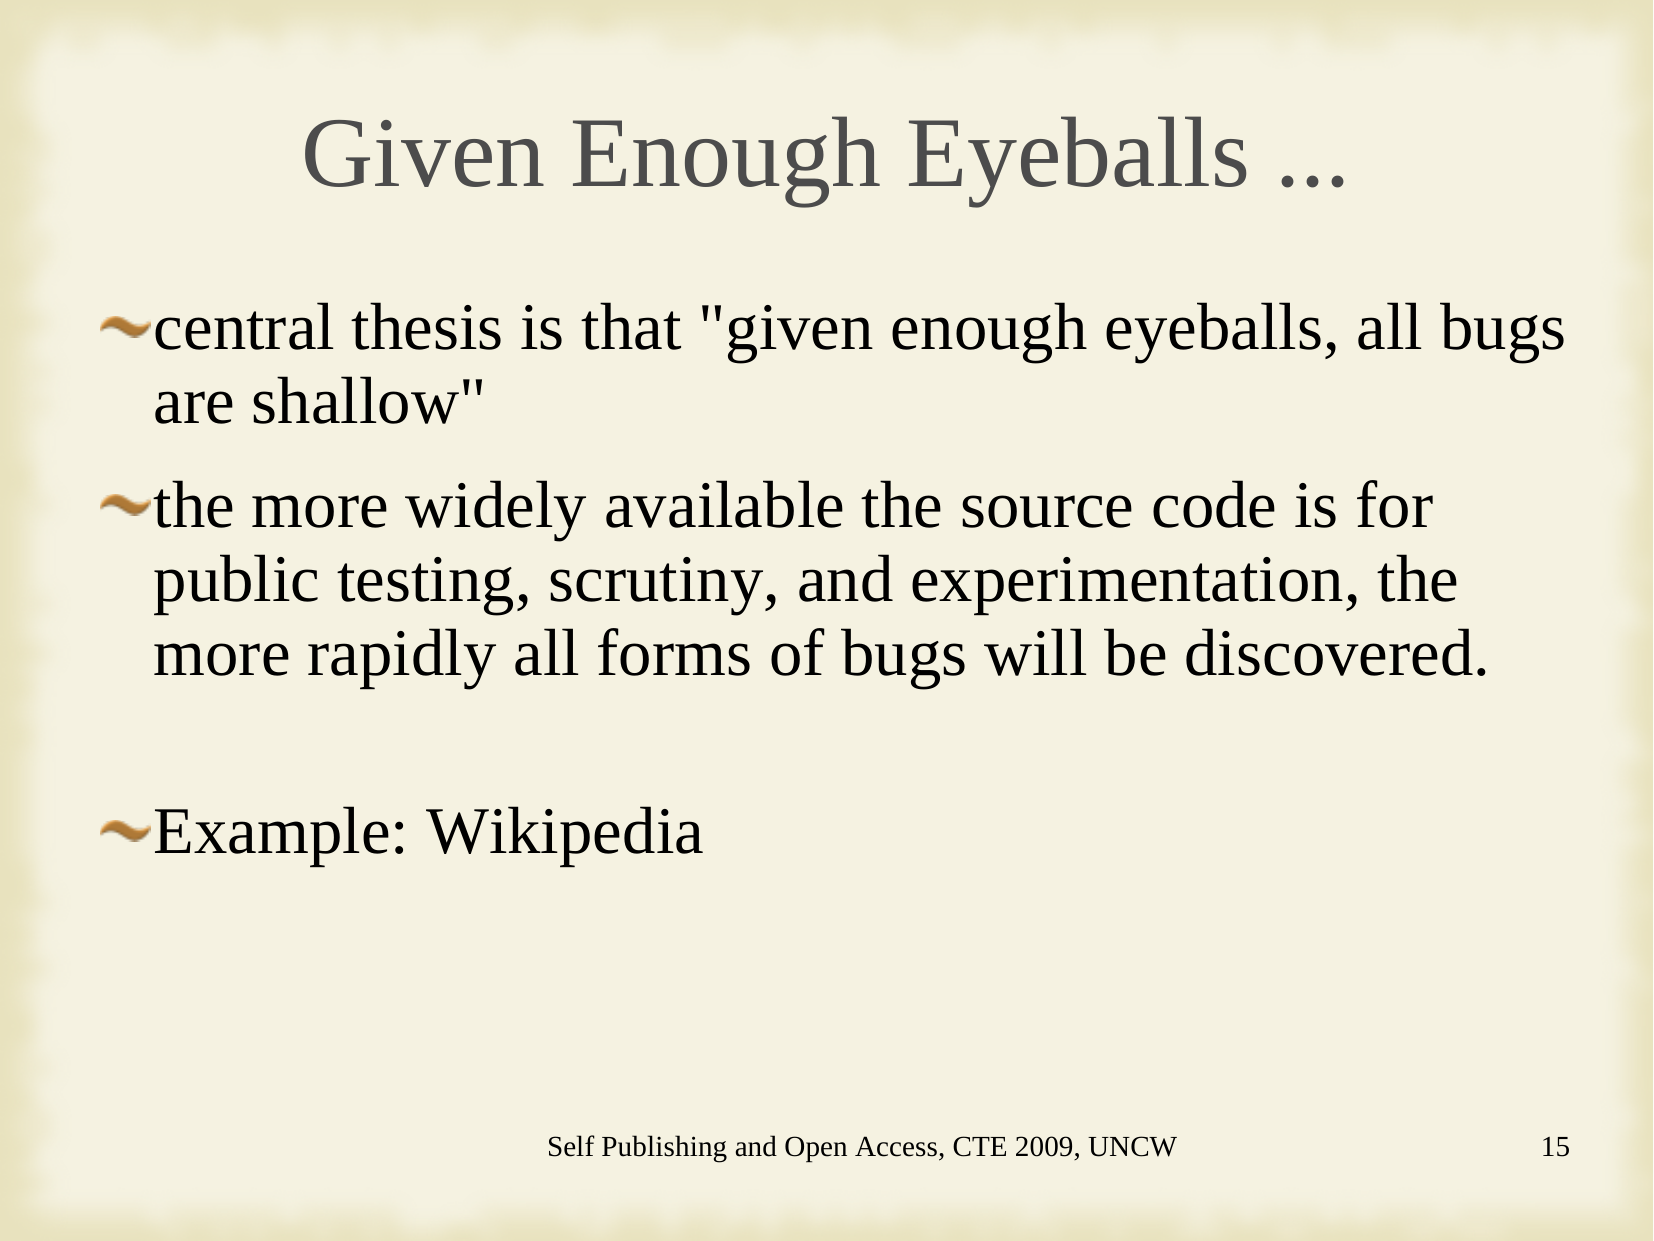

# Given Enough Eyeballs ...
central thesis is that "given enough eyeballs, all bugs are shallow"
the more widely available the source code is for public testing, scrutiny, and experimentation, the more rapidly all forms of bugs will be discovered.
Example: Wikipedia
Self Publishing and Open Access, CTE 2009, UNCW
15